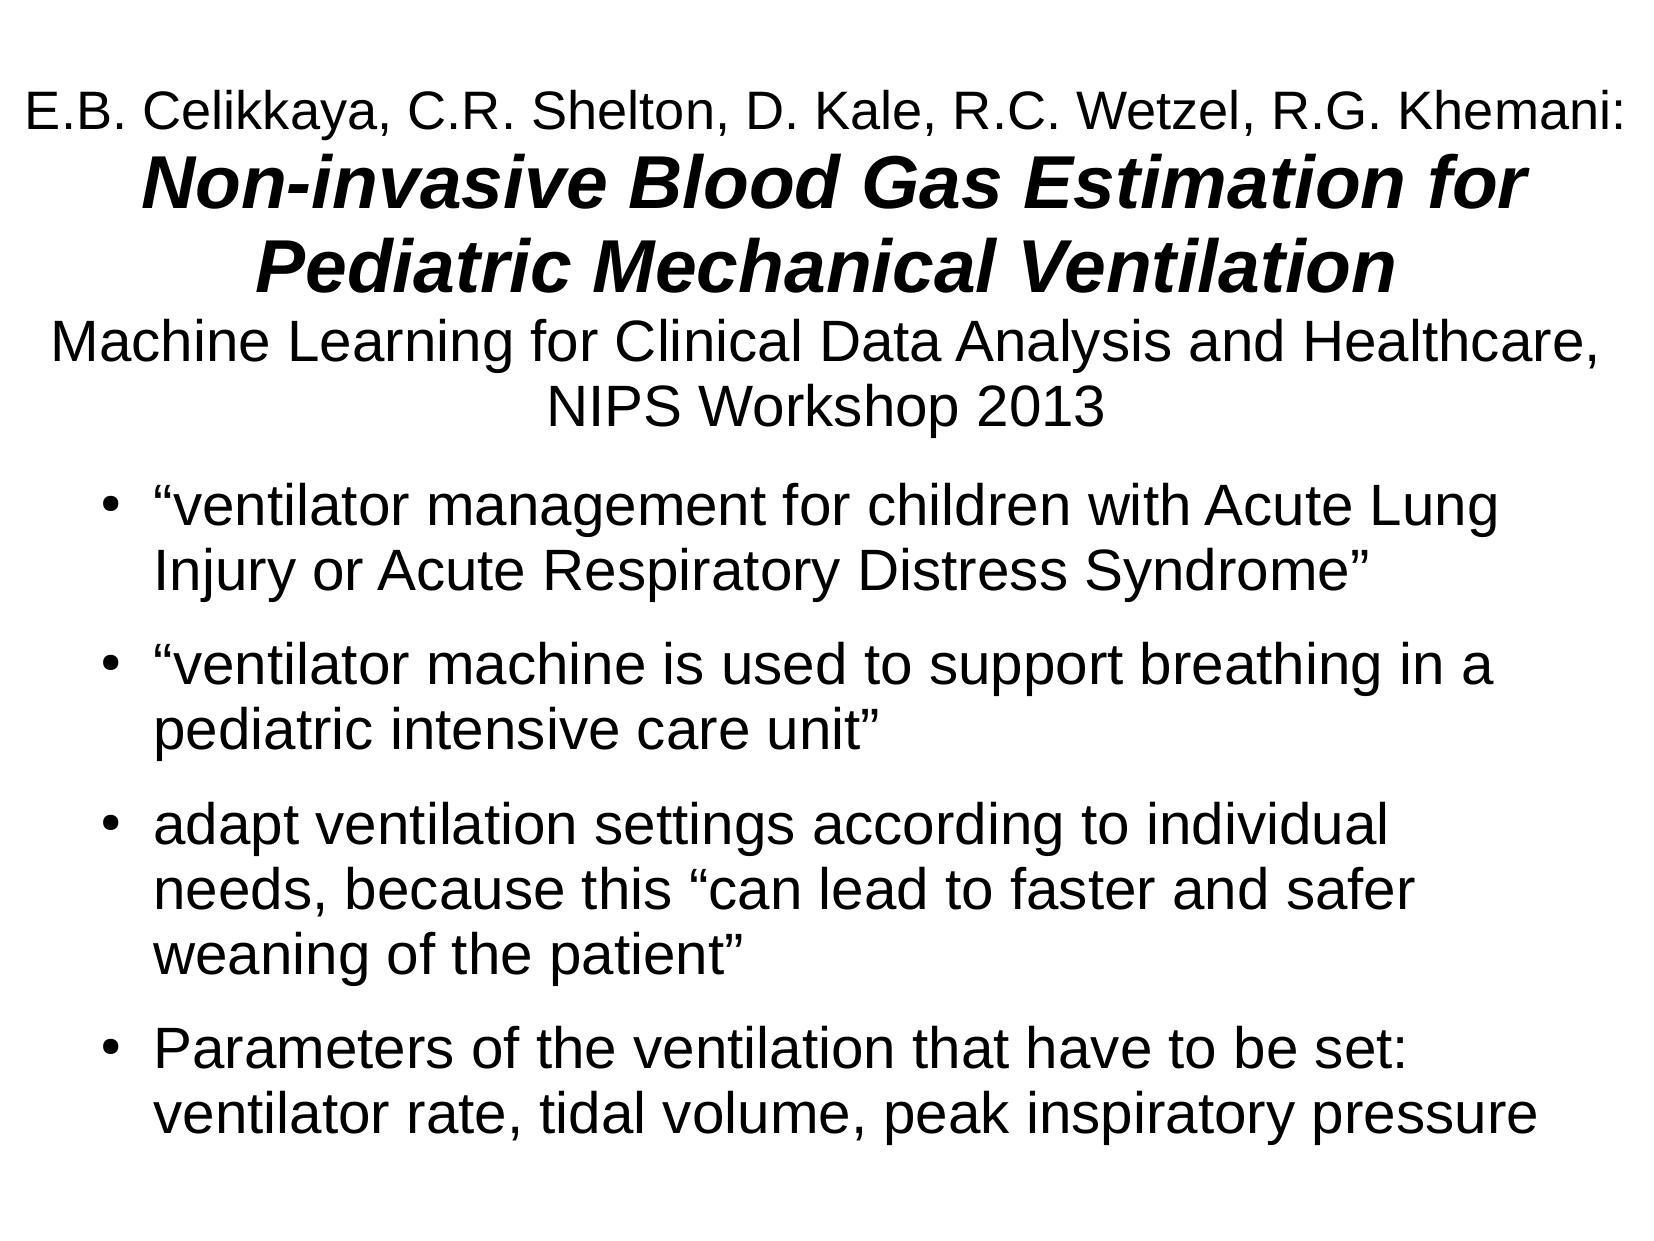

# E.B. Celikkaya, C.R. Shelton, D. Kale, R.C. Wetzel, R.G. Khemani: Non-invasive Blood Gas Estimation for Pediatric Mechanical Ventilation Machine Learning for Clinical Data Analysis and Healthcare, NIPS Workshop 2013
“ventilator management for children with Acute Lung Injury or Acute Respiratory Distress Syndrome”
“ventilator machine is used to support breathing in a pediatric intensive care unit”
adapt ventilation settings according to individual needs, because this “can lead to faster and safer weaning of the patient”
Parameters of the ventilation that have to be set: ventilator rate, tidal volume, peak inspiratory pressure